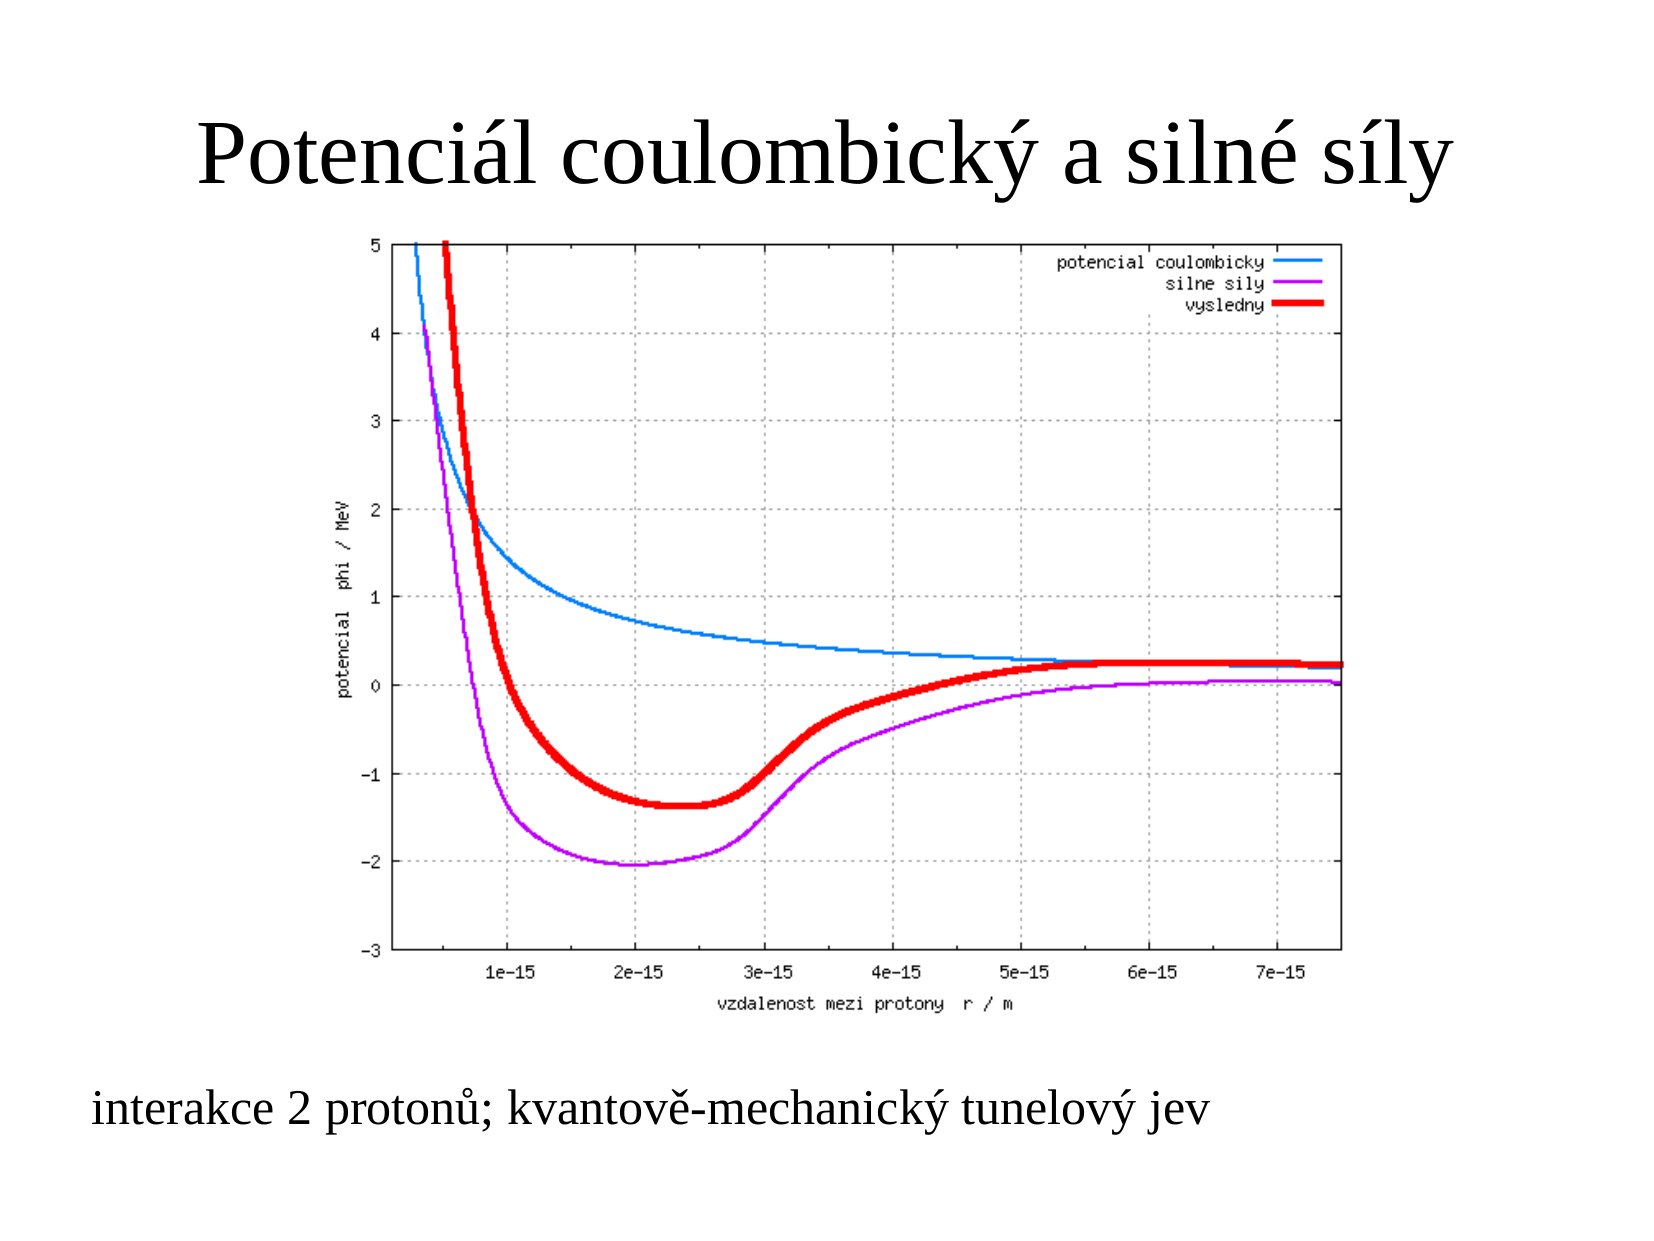

# Potenciál coulombický a silné síly
interakce 2 protonů; kvantově-mechanický tunelový jev